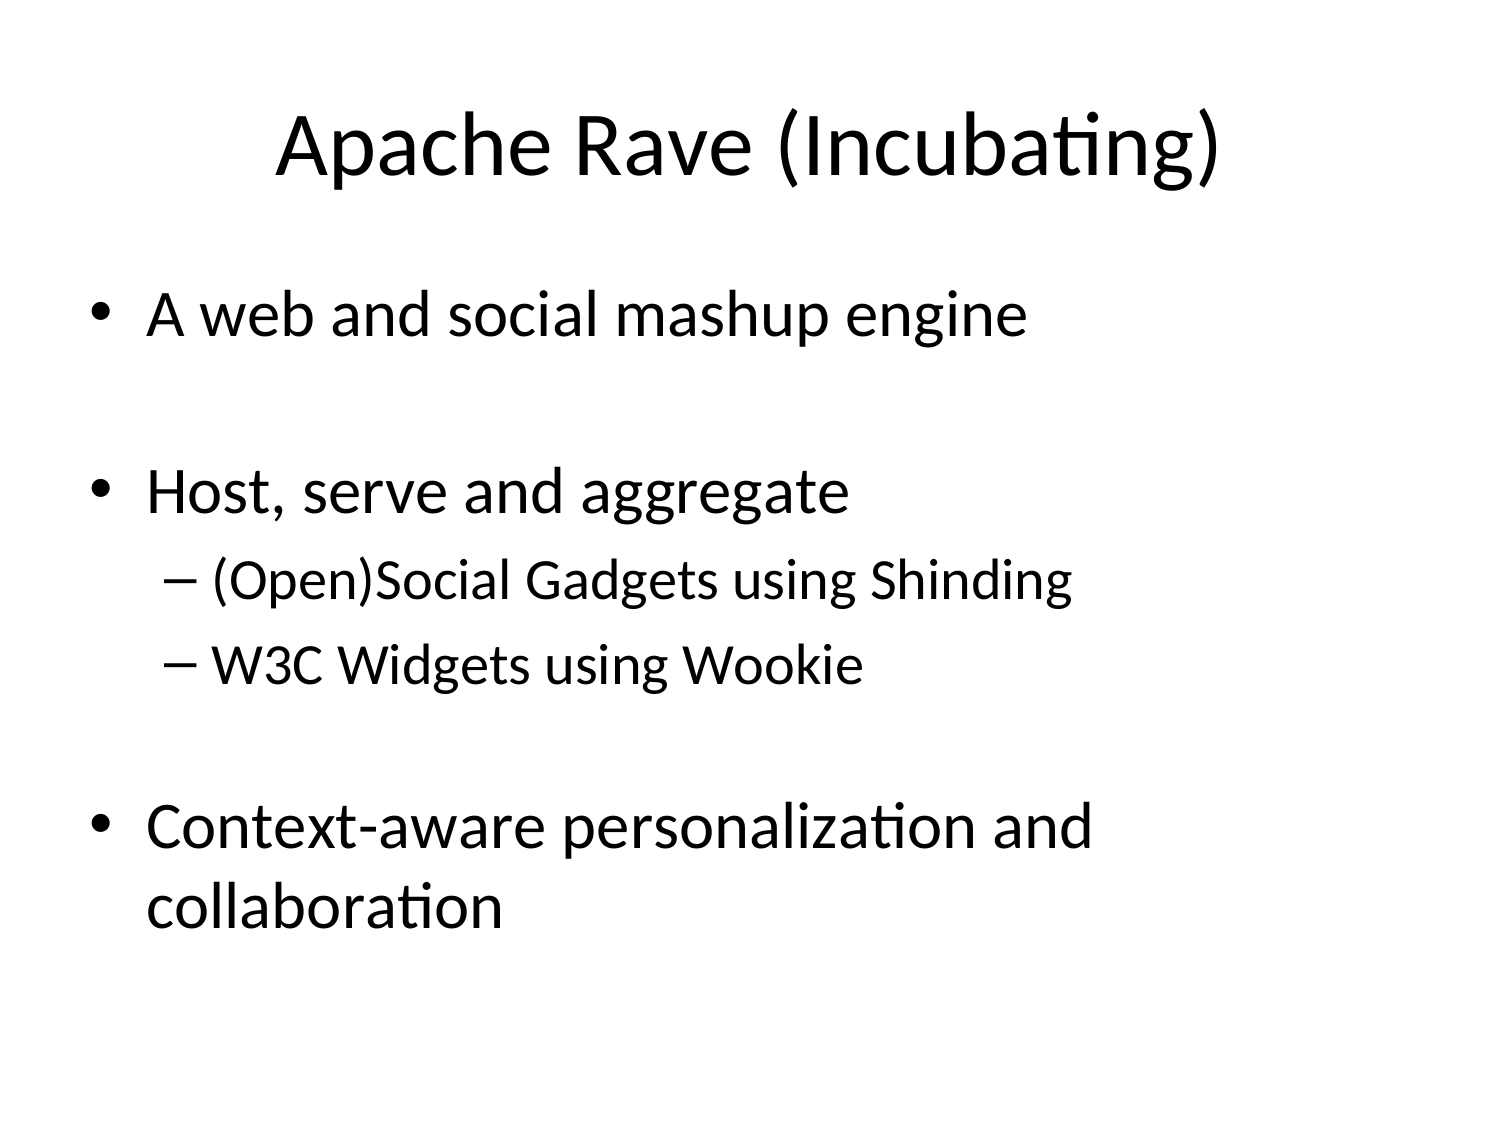

# Apache Rave (Incubating)
A web and social mashup engine
Host, serve and aggregate
(Open)Social Gadgets using Shinding
W3C Widgets using Wookie
Context-aware personalization and collaboration